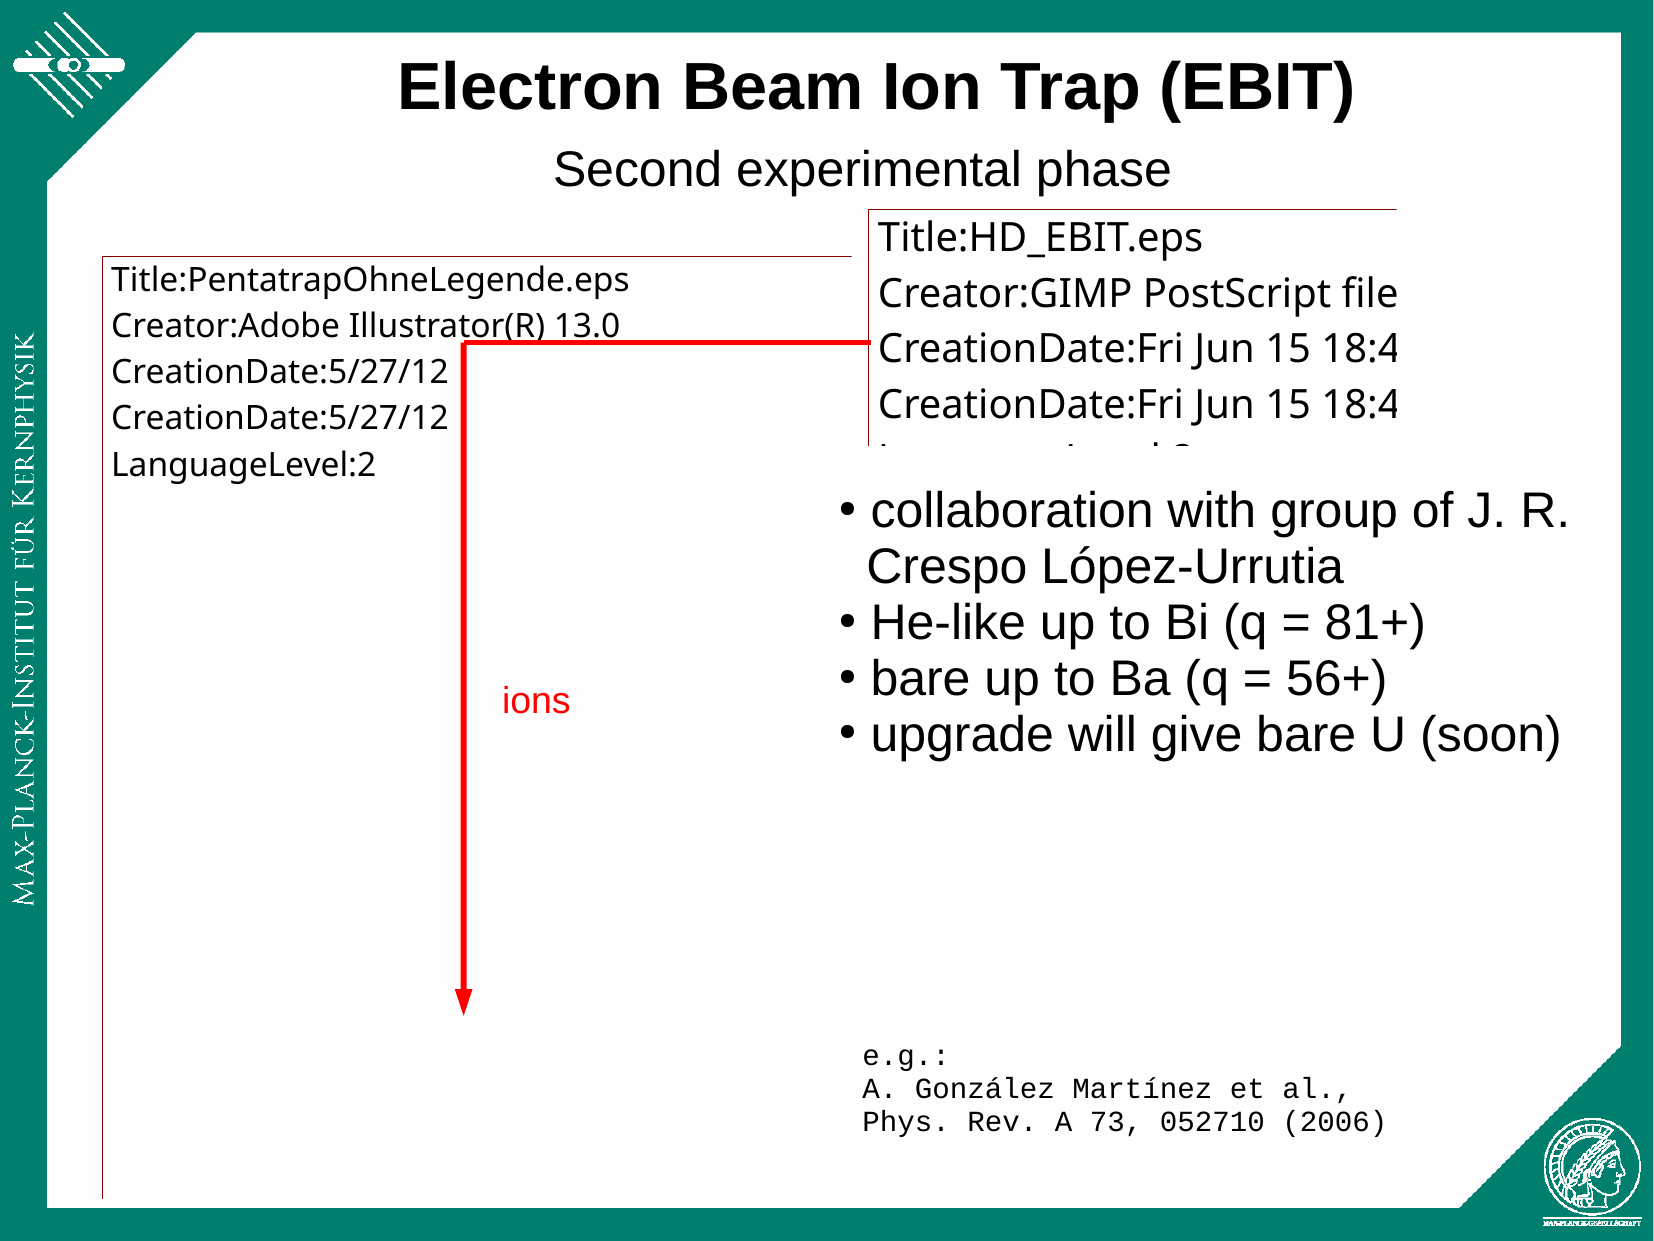

Electron Beam Ion Trap (EBIT)
Second experimental phase
 collaboration with group of J. R. Crespo López-Urrutia
 He-like up to Bi (q = 81+)
 bare up to Ba (q = 56+)
 upgrade will give bare U (soon)
ions
e.g.:
A. González Martínez et al., Phys. Rev. A 73, 052710 (2006)